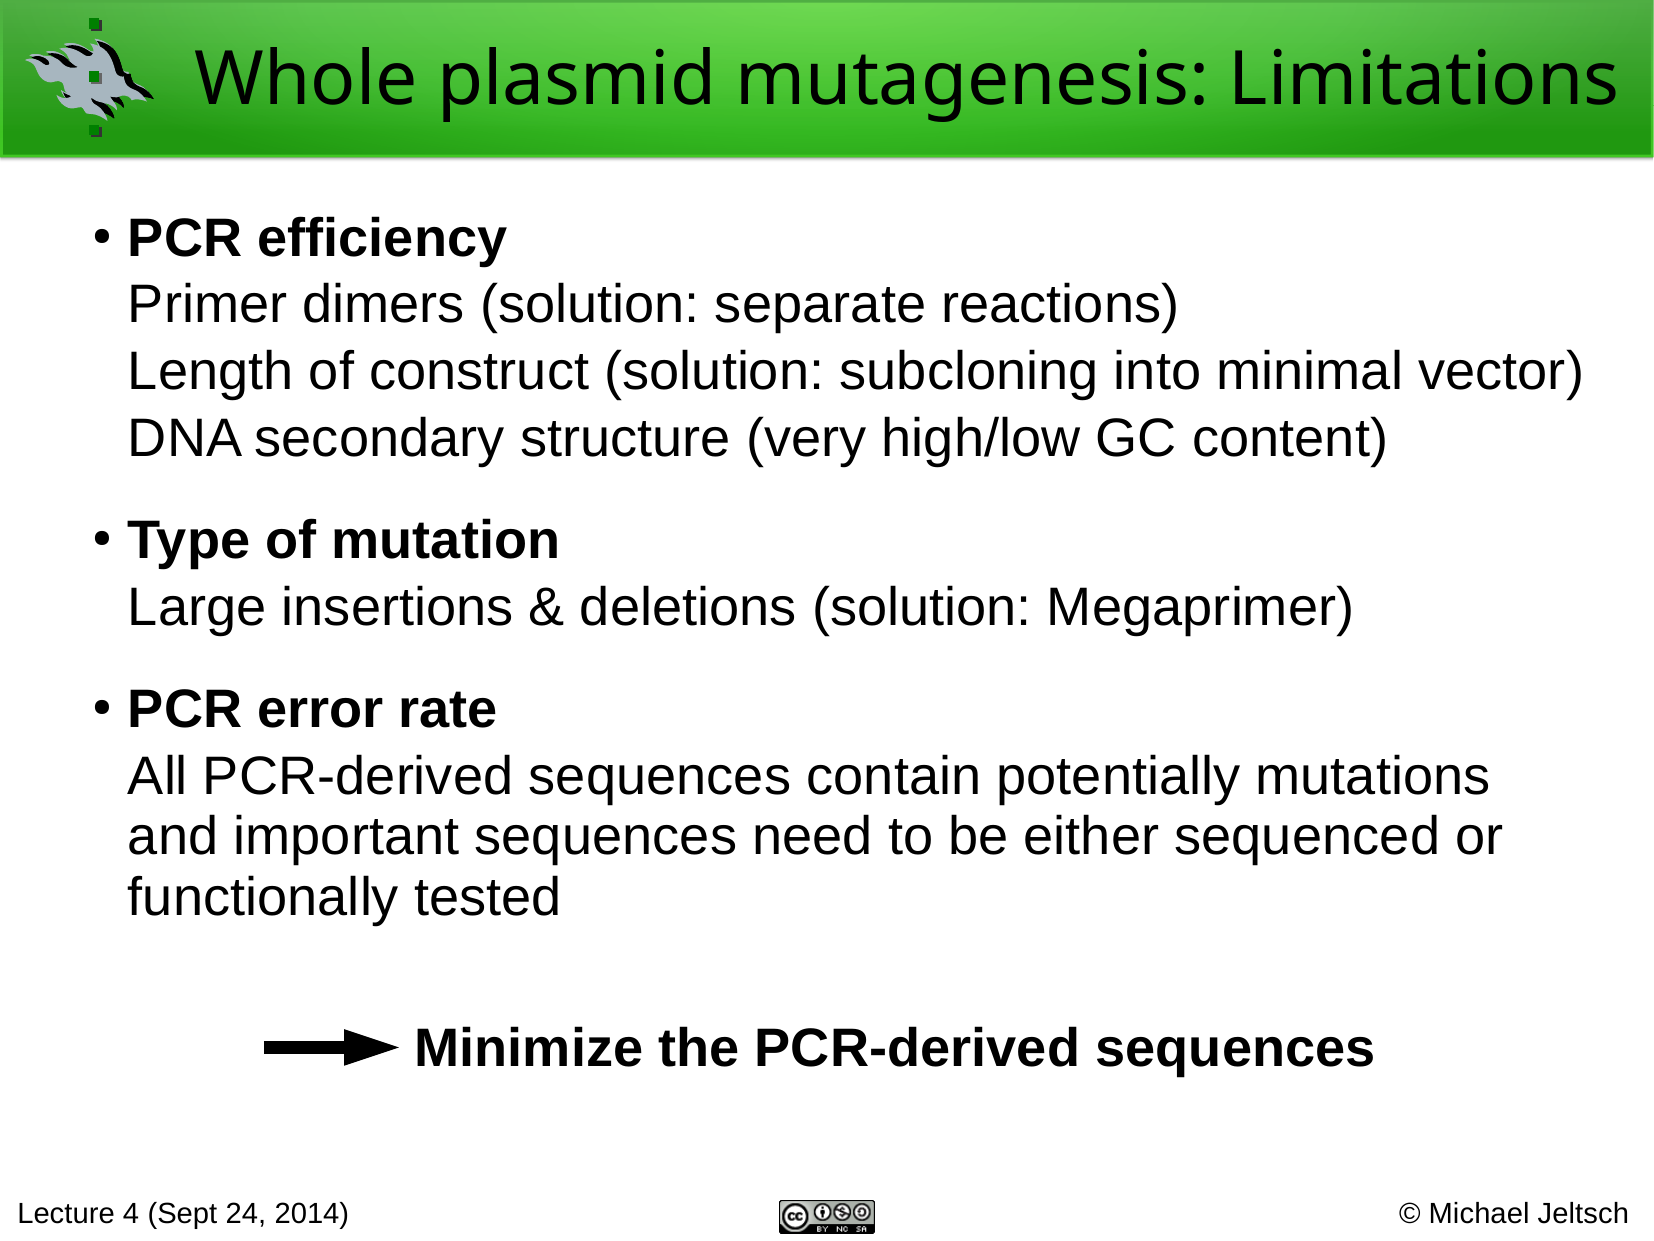

# Whole plasmid mutagenesis: Limitations
PCR efficiency
Primer dimers (solution: separate reactions)
Length of construct (solution: subcloning into minimal vector)
DNA secondary structure (very high/low GC content)
Type of mutation
Large insertions & deletions (solution: Megaprimer)
PCR error rate
All PCR-derived sequences contain potentially mutations
and important sequences need to be either sequenced or
functionally tested
Minimize the PCR-derived sequences